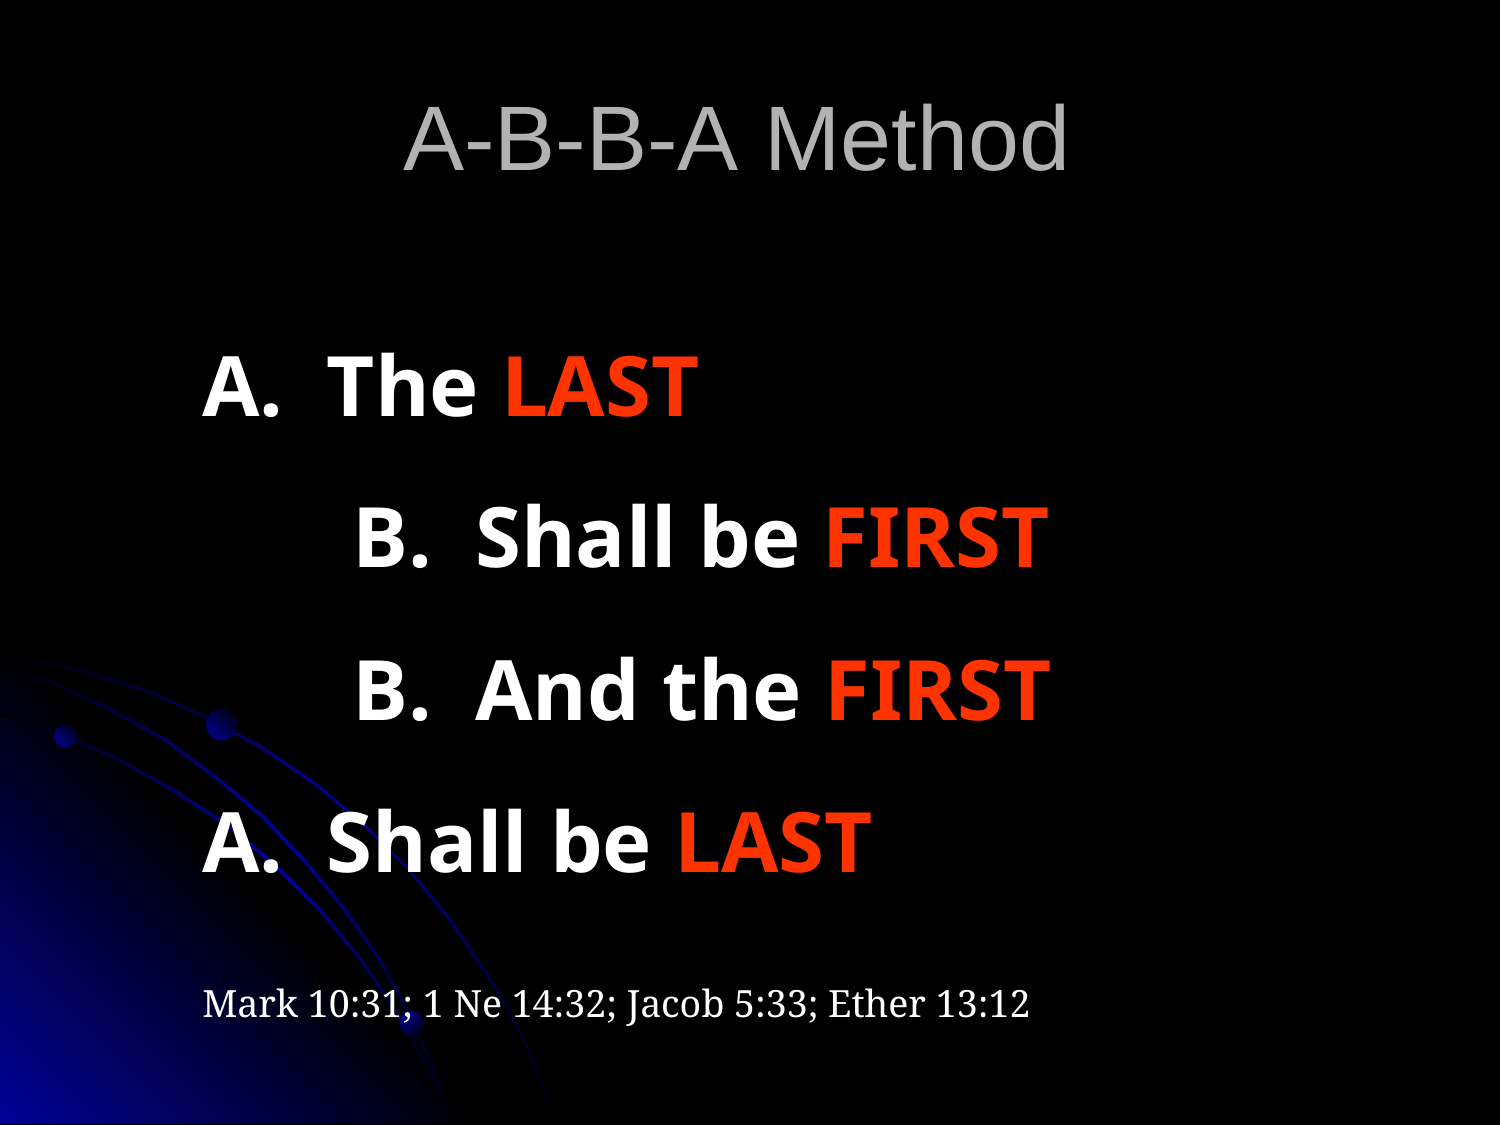

# A-B-B-A Method
A. The LAST
	B. Shall be FIRST
	B. And the FIRST
A. Shall be LAST
Mark 10:31; 1 Ne 14:32; Jacob 5:33; Ether 13:12